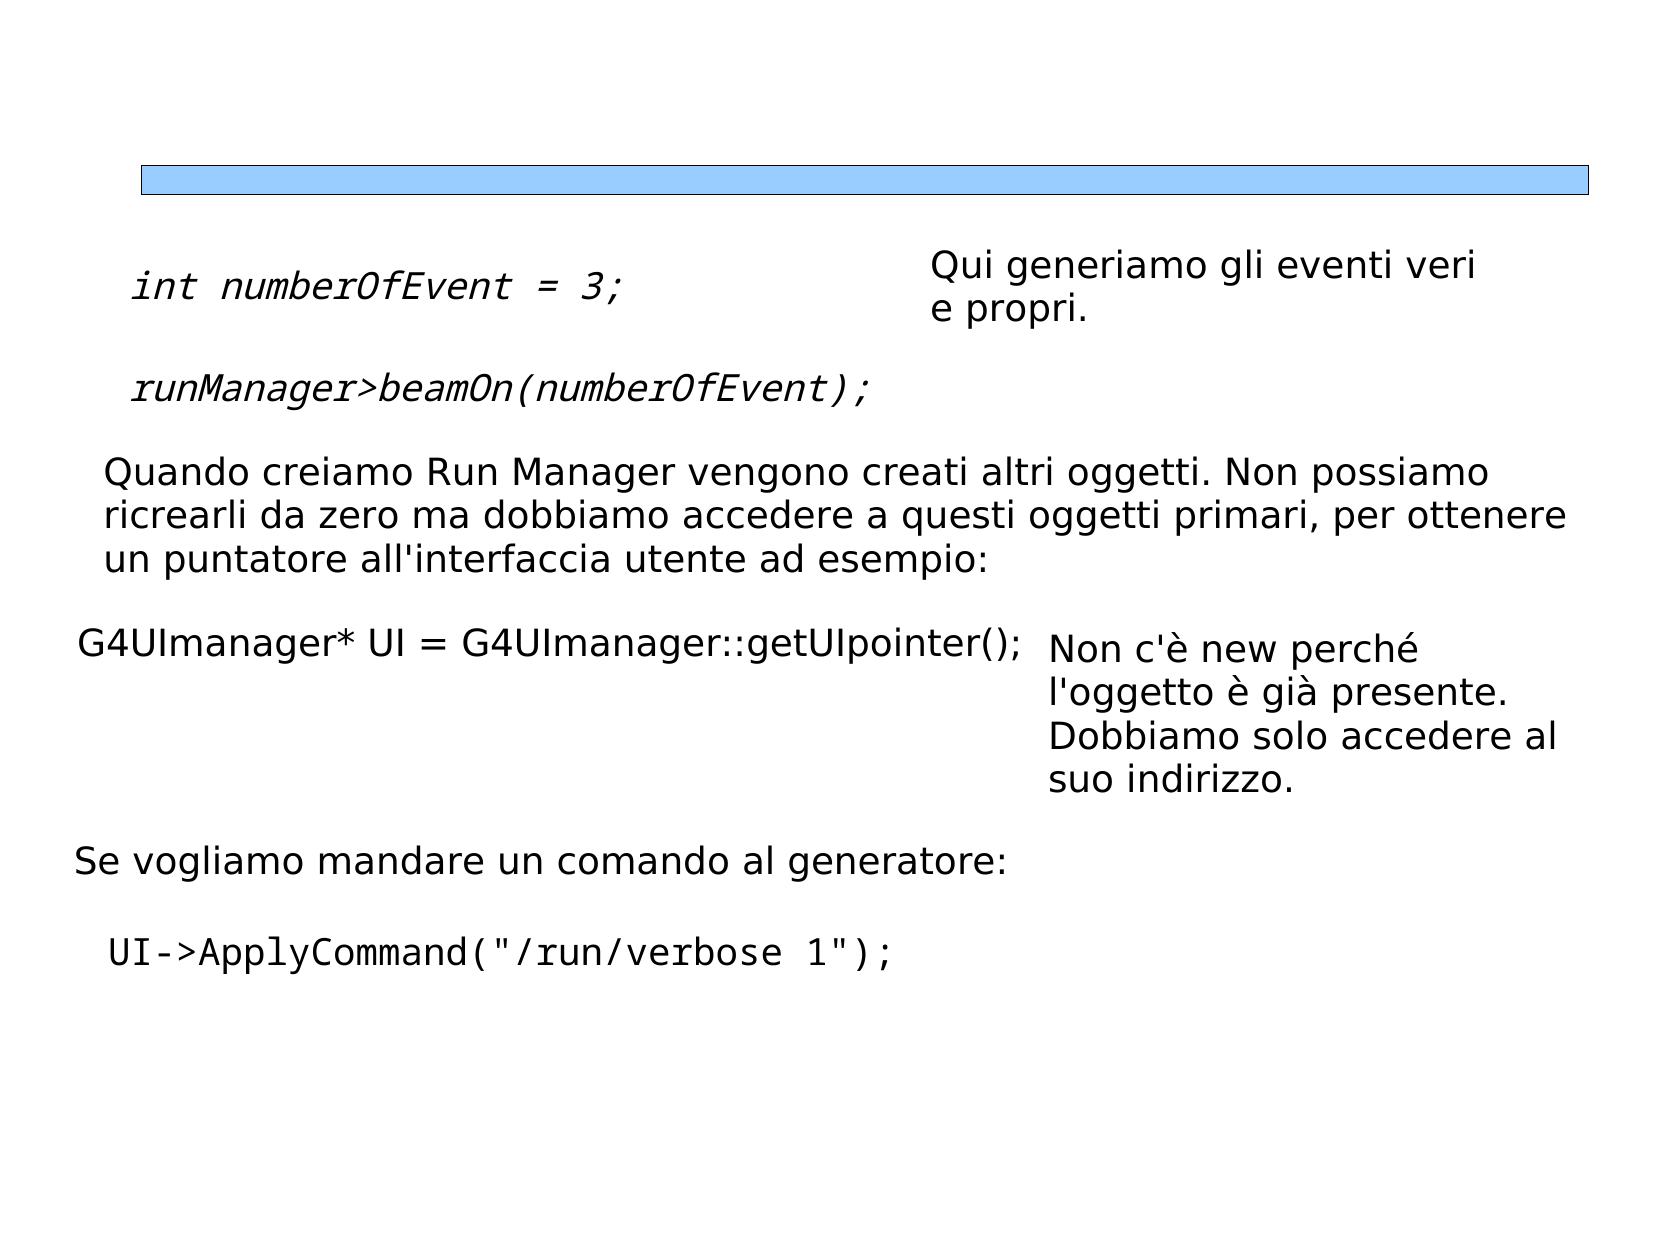

Qui generiamo gli eventi veri e propri.
int numberOfEvent = 3;
 runManager>beamOn(numberOfEvent);
Quando creiamo Run Manager vengono creati altri oggetti. Non possiamo ricrearli da zero ma dobbiamo accedere a questi oggetti primari, per ottenere un puntatore all'interfaccia utente ad esempio:
 G4UImanager* UI = G4UImanager::getUIpointer();
Non c'è new perché l'oggetto è già presente. Dobbiamo solo accedere al suo indirizzo.
Se vogliamo mandare un comando al generatore:
 UI->ApplyCommand("/run/verbose 1");